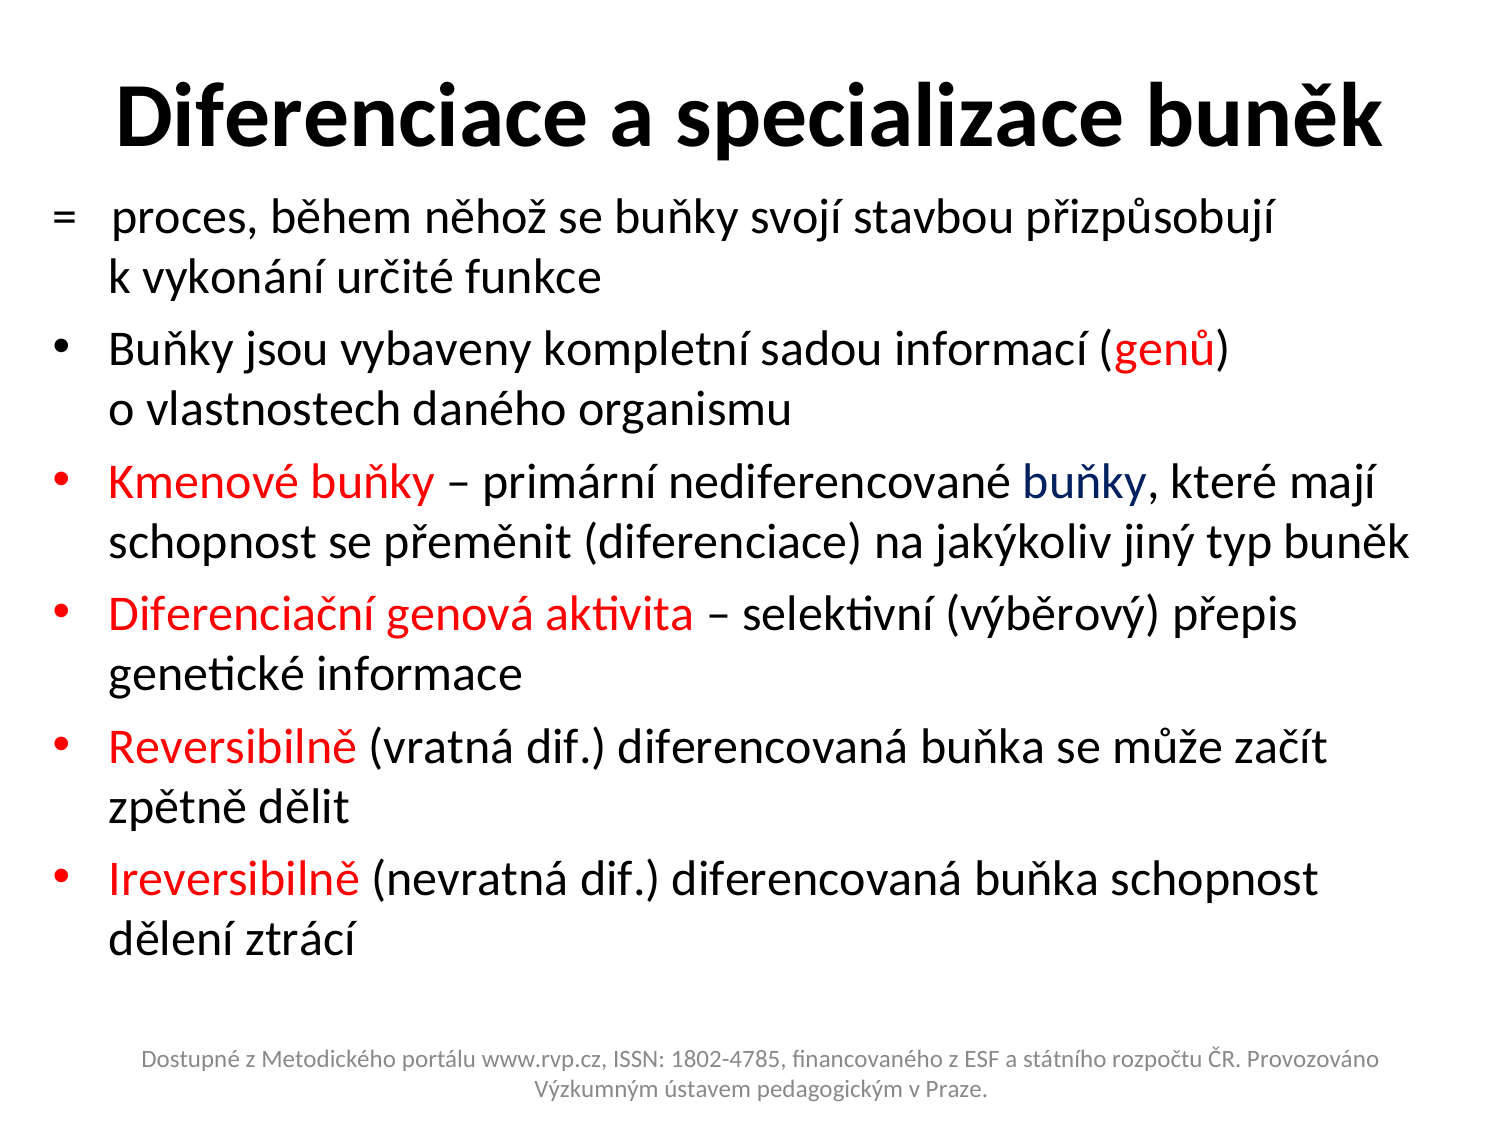

# Diferenciace a specializace buněk
= proces, během něhož se buňky svojí stavbou přizpůsobují
k vykonání určité funkce
Buňky jsou vybaveny kompletní sadou informací (genů)
o vlastnostech daného organismu
Kmenové buňky – primární nediferencované buňky, které mají schopnost se přeměnit (diferenciace) na jakýkoliv jiný typ buněk
Diferenciační genová aktivita – selektivní (výběrový) přepis genetické informace
Reversibilně (vratná dif.) diferencovaná buňka se může začít zpětně dělit
Ireversibilně (nevratná dif.) diferencovaná buňka schopnost dělení ztrácí
Dostupné z Metodického portálu www.rvp.cz, ISSN: 1802-4785, financovaného z ESF a státního rozpočtu ČR. Provozováno Výzkumným ústavem pedagogickým v Praze.